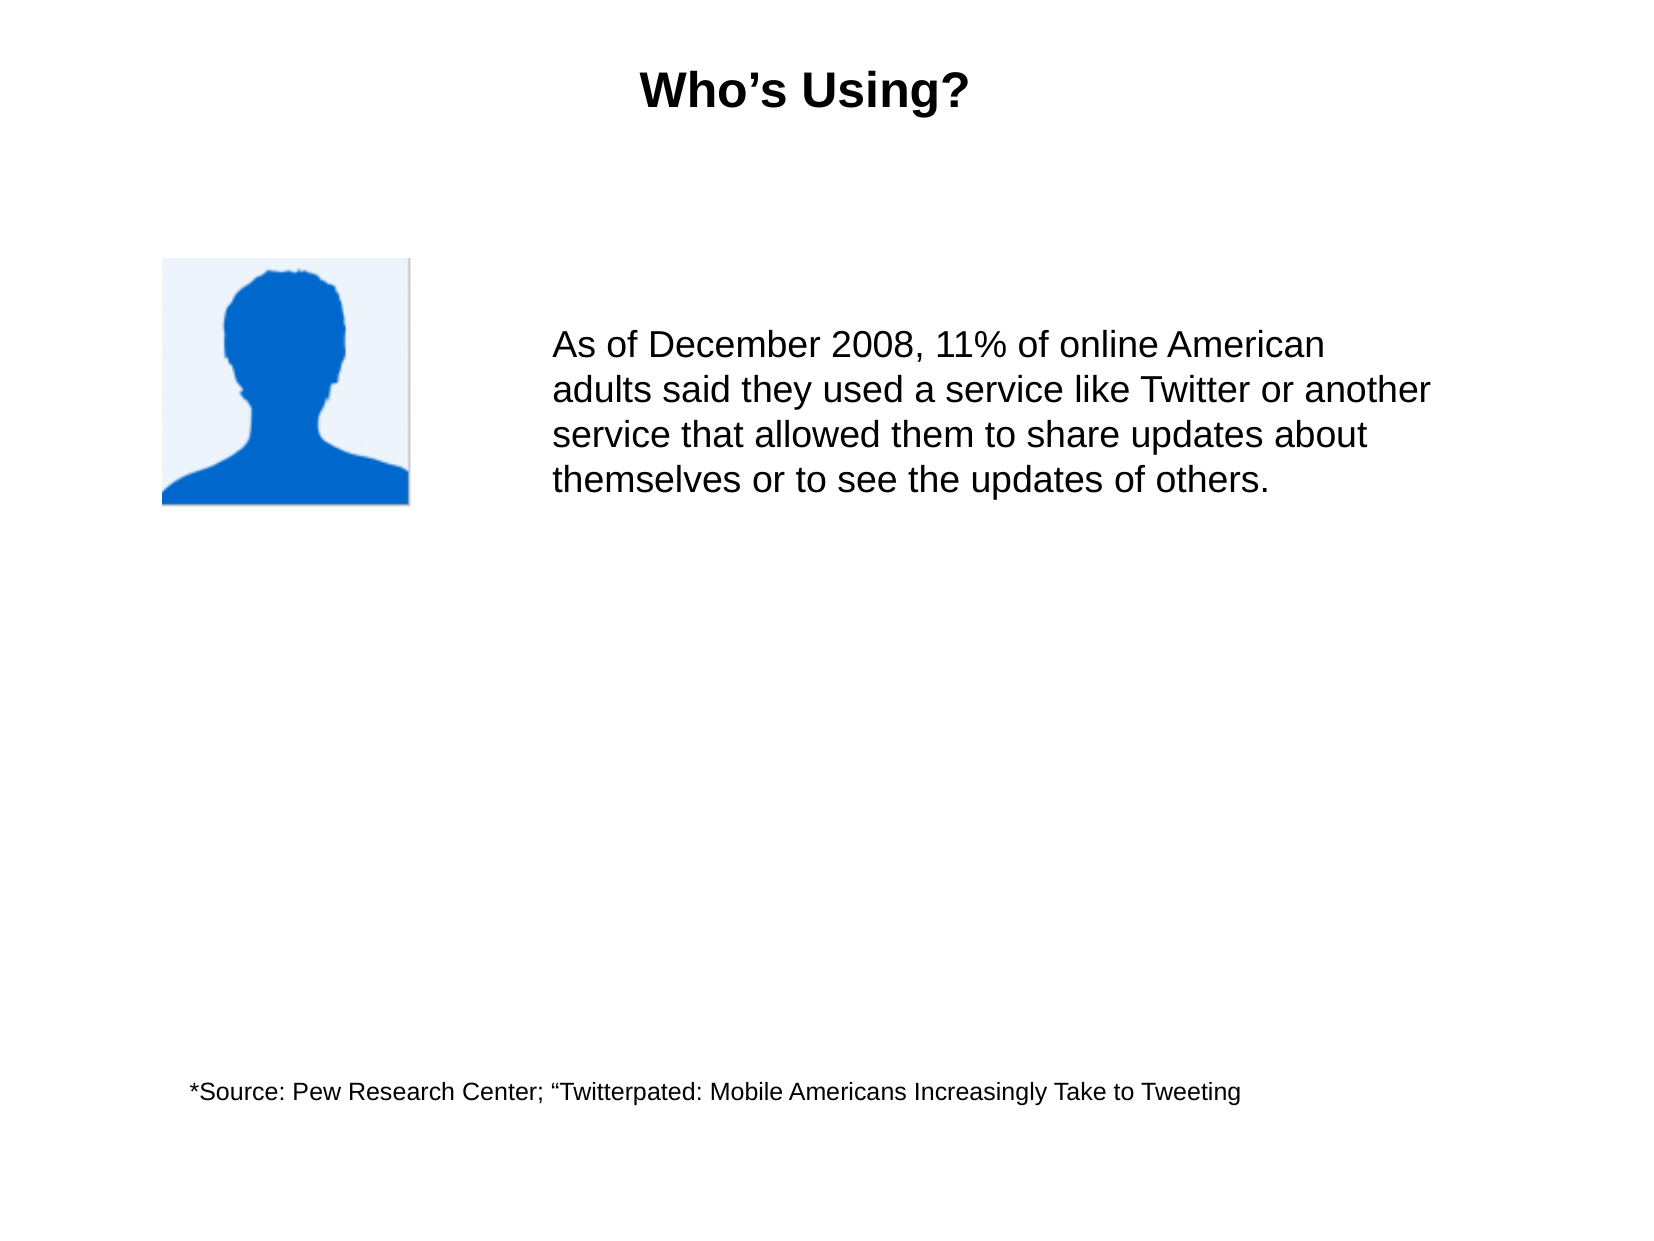

Who’s Using?
As of December 2008, 11% of online American adults said they used a service like Twitter or another service that allowed them to share updates about themselves or to see the updates of others.
*Source: Pew Research Center; “Twitterpated: Mobile Americans Increasingly Take to Tweeting